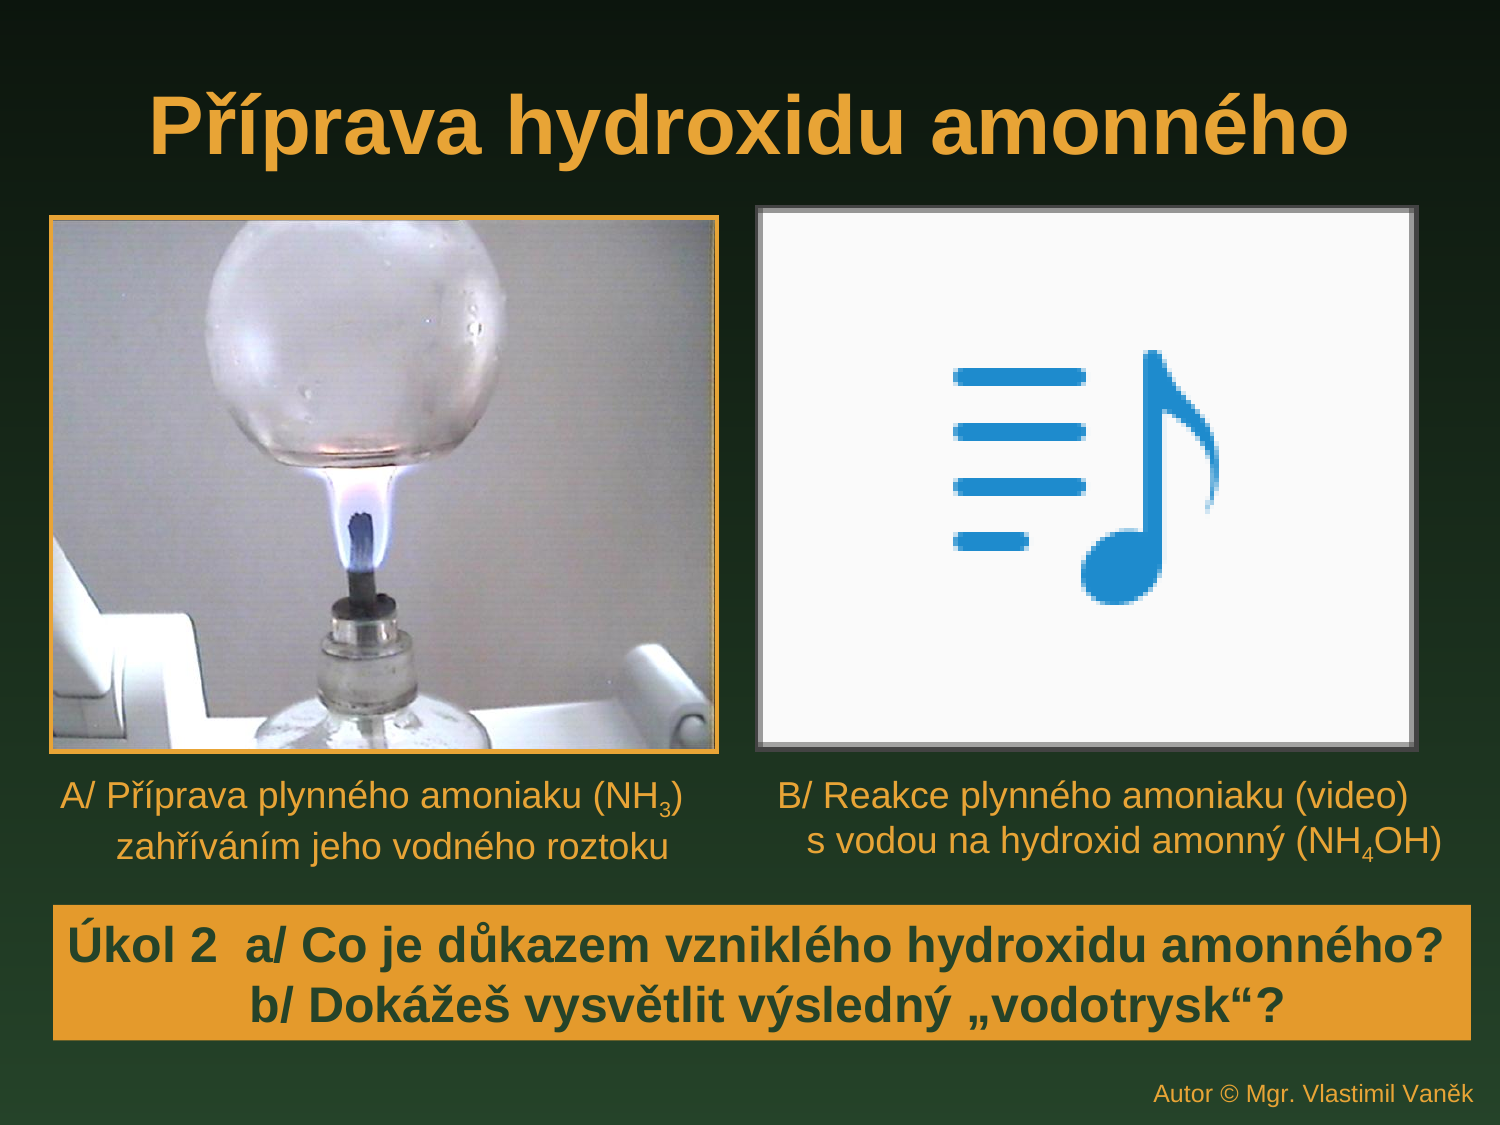

# Příprava hydroxidu amonného
A/ Příprava plynného amoniaku (NH3) zahříváním jeho vodného roztoku
B/ Reakce plynného amoniaku (video)
 s vodou na hydroxid amonný (NH4OH)
Úkol 2 a/ Co je důkazem vzniklého hydroxidu amonného?
 b/ Dokážeš vysvětlit výsledný „vodotrysk“?
Autor © Mgr. Vlastimil Vaněk